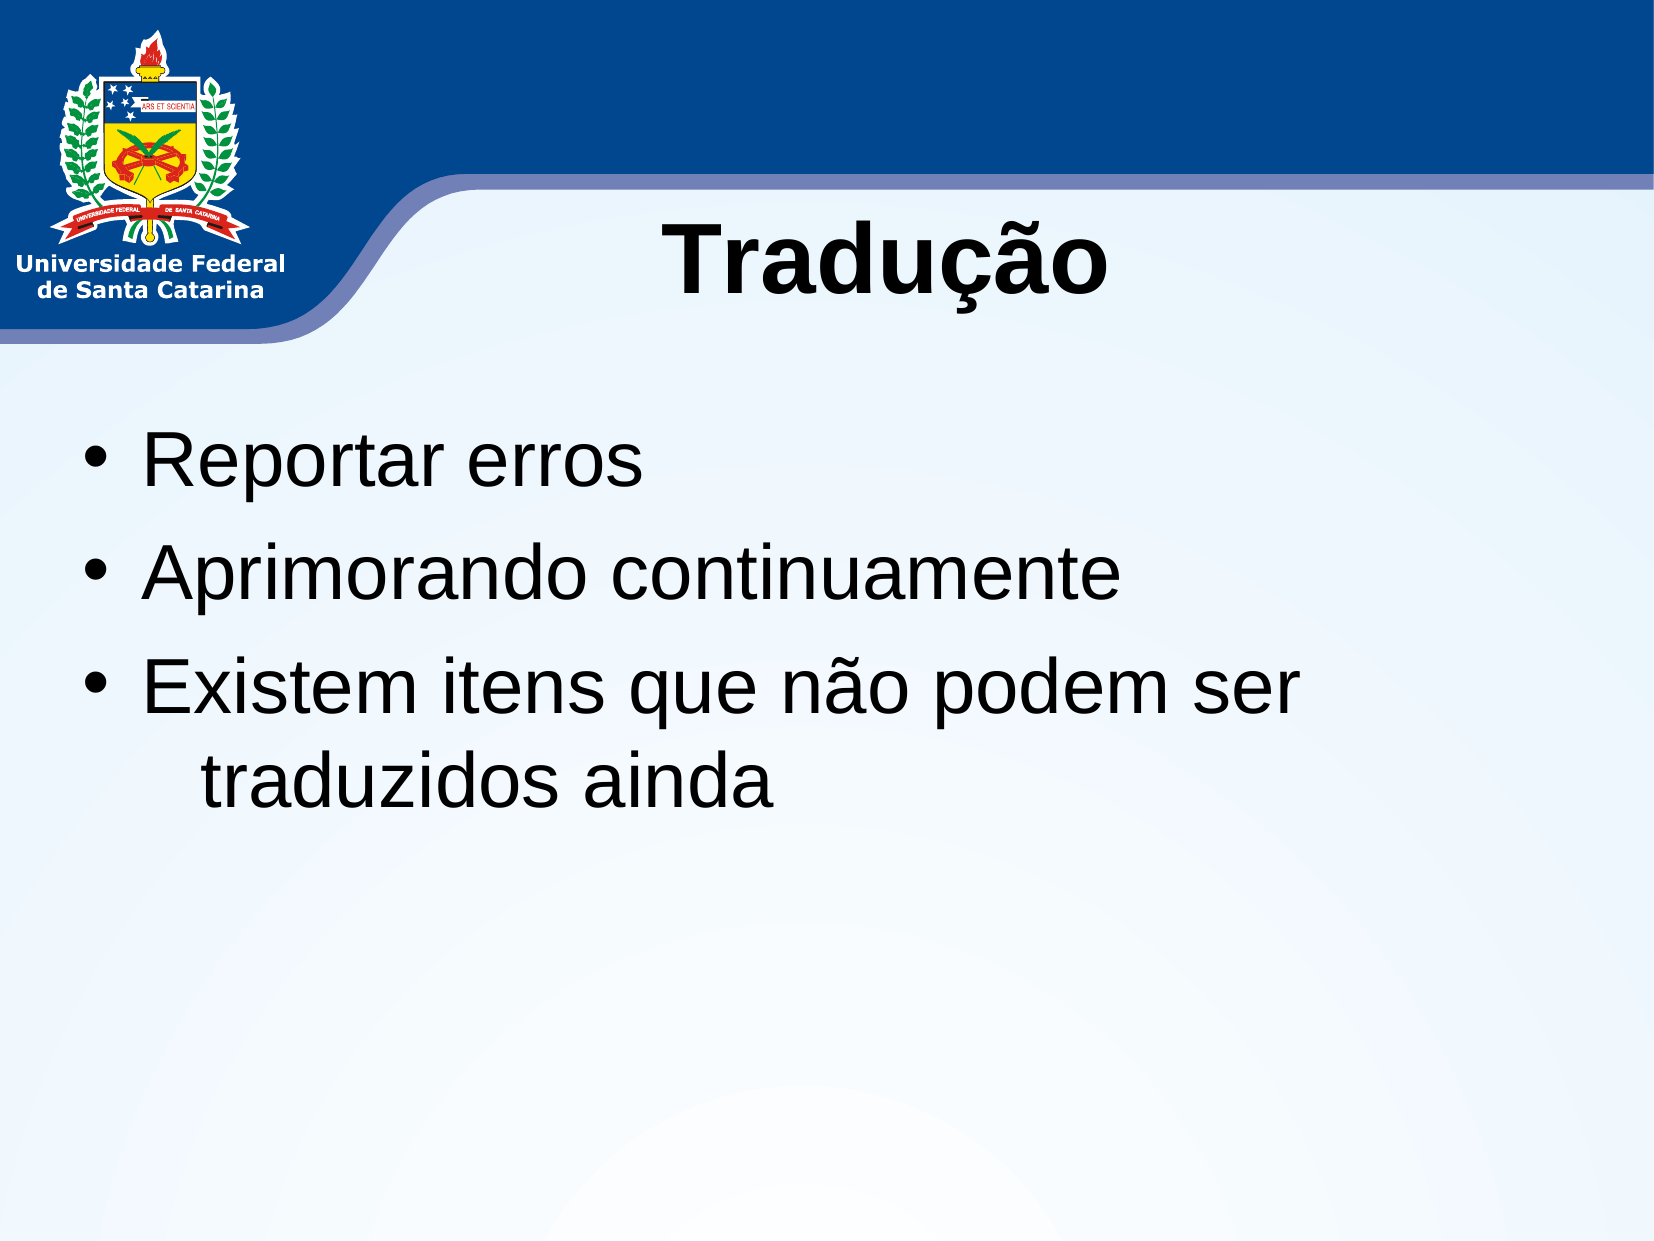

# Tradução
Reportar erros
Aprimorando continuamente
Existem itens que não podem ser traduzidos ainda